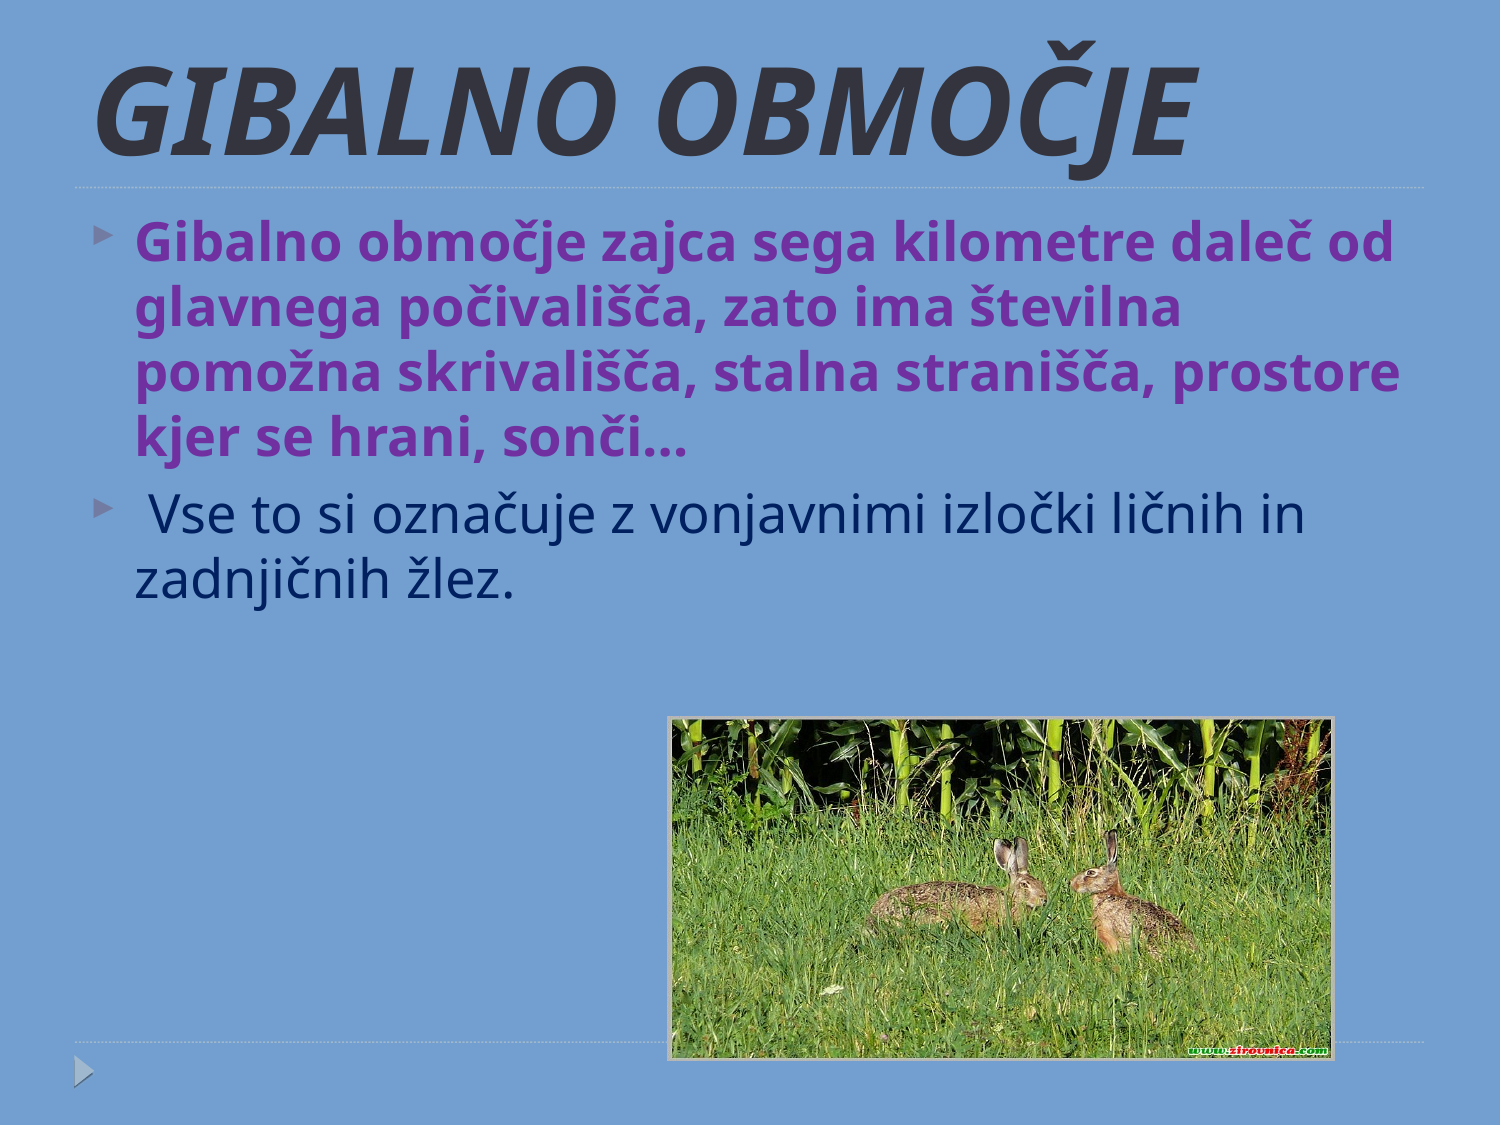

# GIBALNO OBMOČJE
Gibalno območje zajca sega kilometre daleč od glavnega počivališča, zato ima številna pomožna skrivališča, stalna stranišča, prostore kjer se hrani, sonči…
 Vse to si označuje z vonjavnimi izločki ličnih in zadnjičnih žlez.